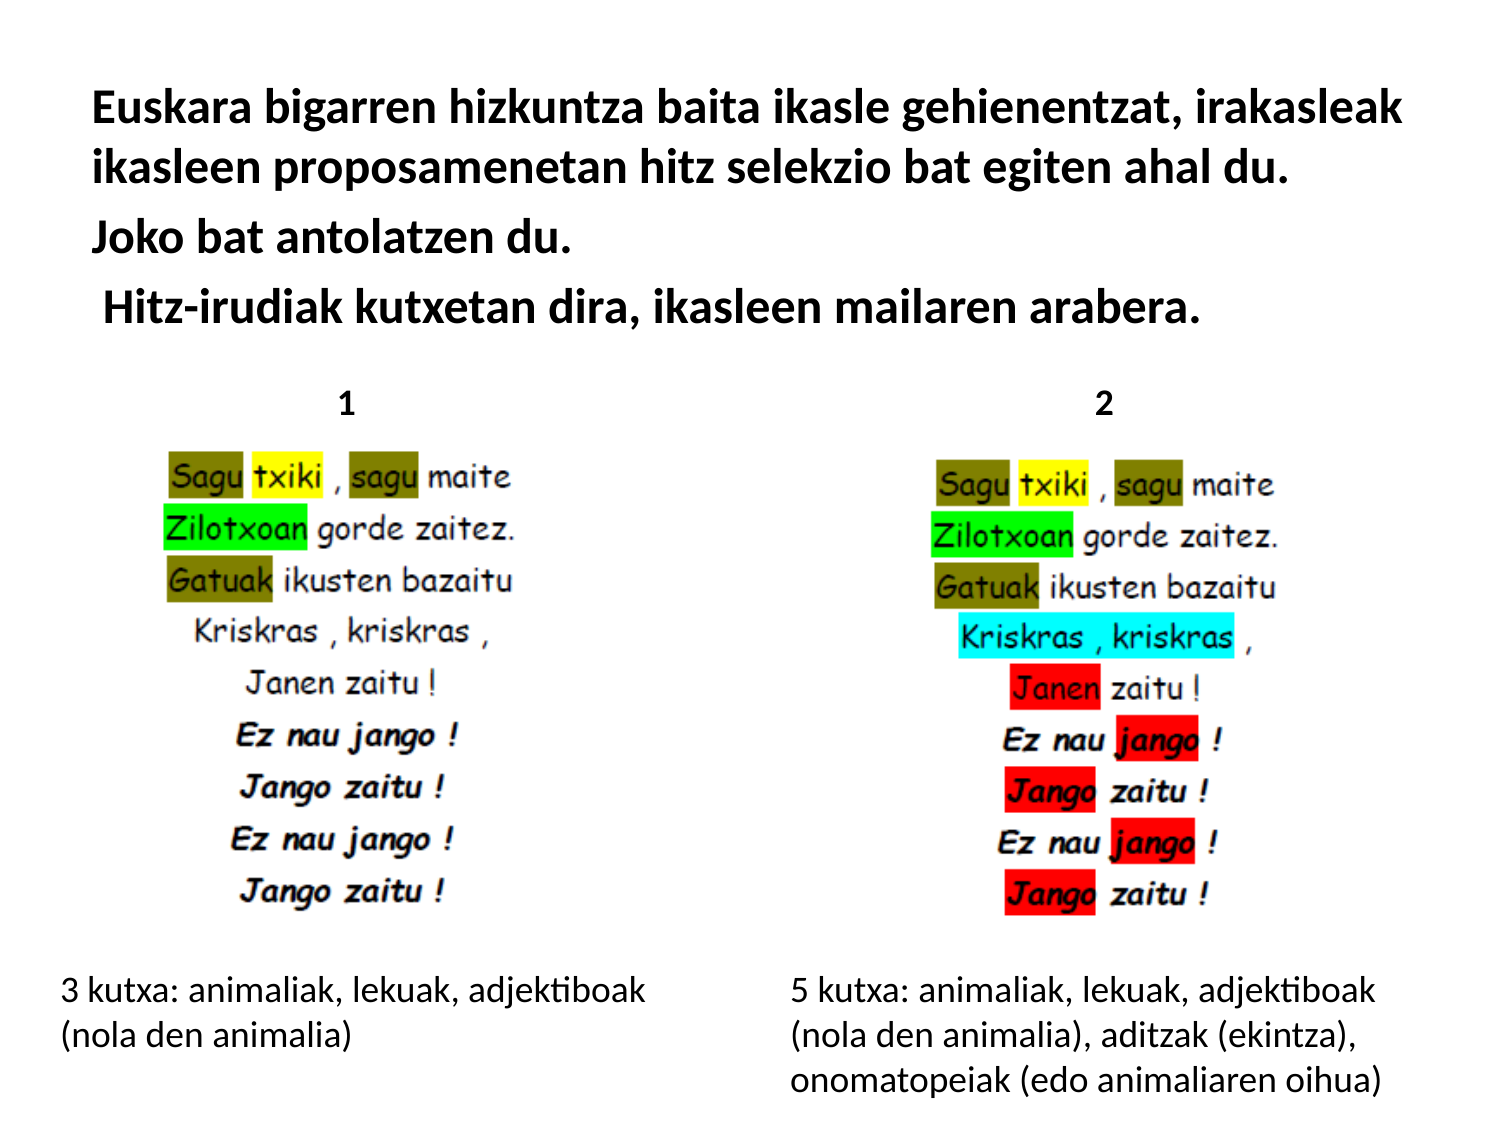

# Euskara bigarren hizkuntza baita ikasle gehienentzat, irakasleak ikasleen proposamenetan hitz selekzio bat egiten ahal du.
Joko bat antolatzen du.
 Hitz-irudiak kutxetan dira, ikasleen mailaren arabera.
1
2
3 kutxa: animaliak, lekuak, adjektiboak (nola den animalia)
5 kutxa: animaliak, lekuak, adjektiboak (nola den animalia), aditzak (ekintza), onomatopeiak (edo animaliaren oihua)